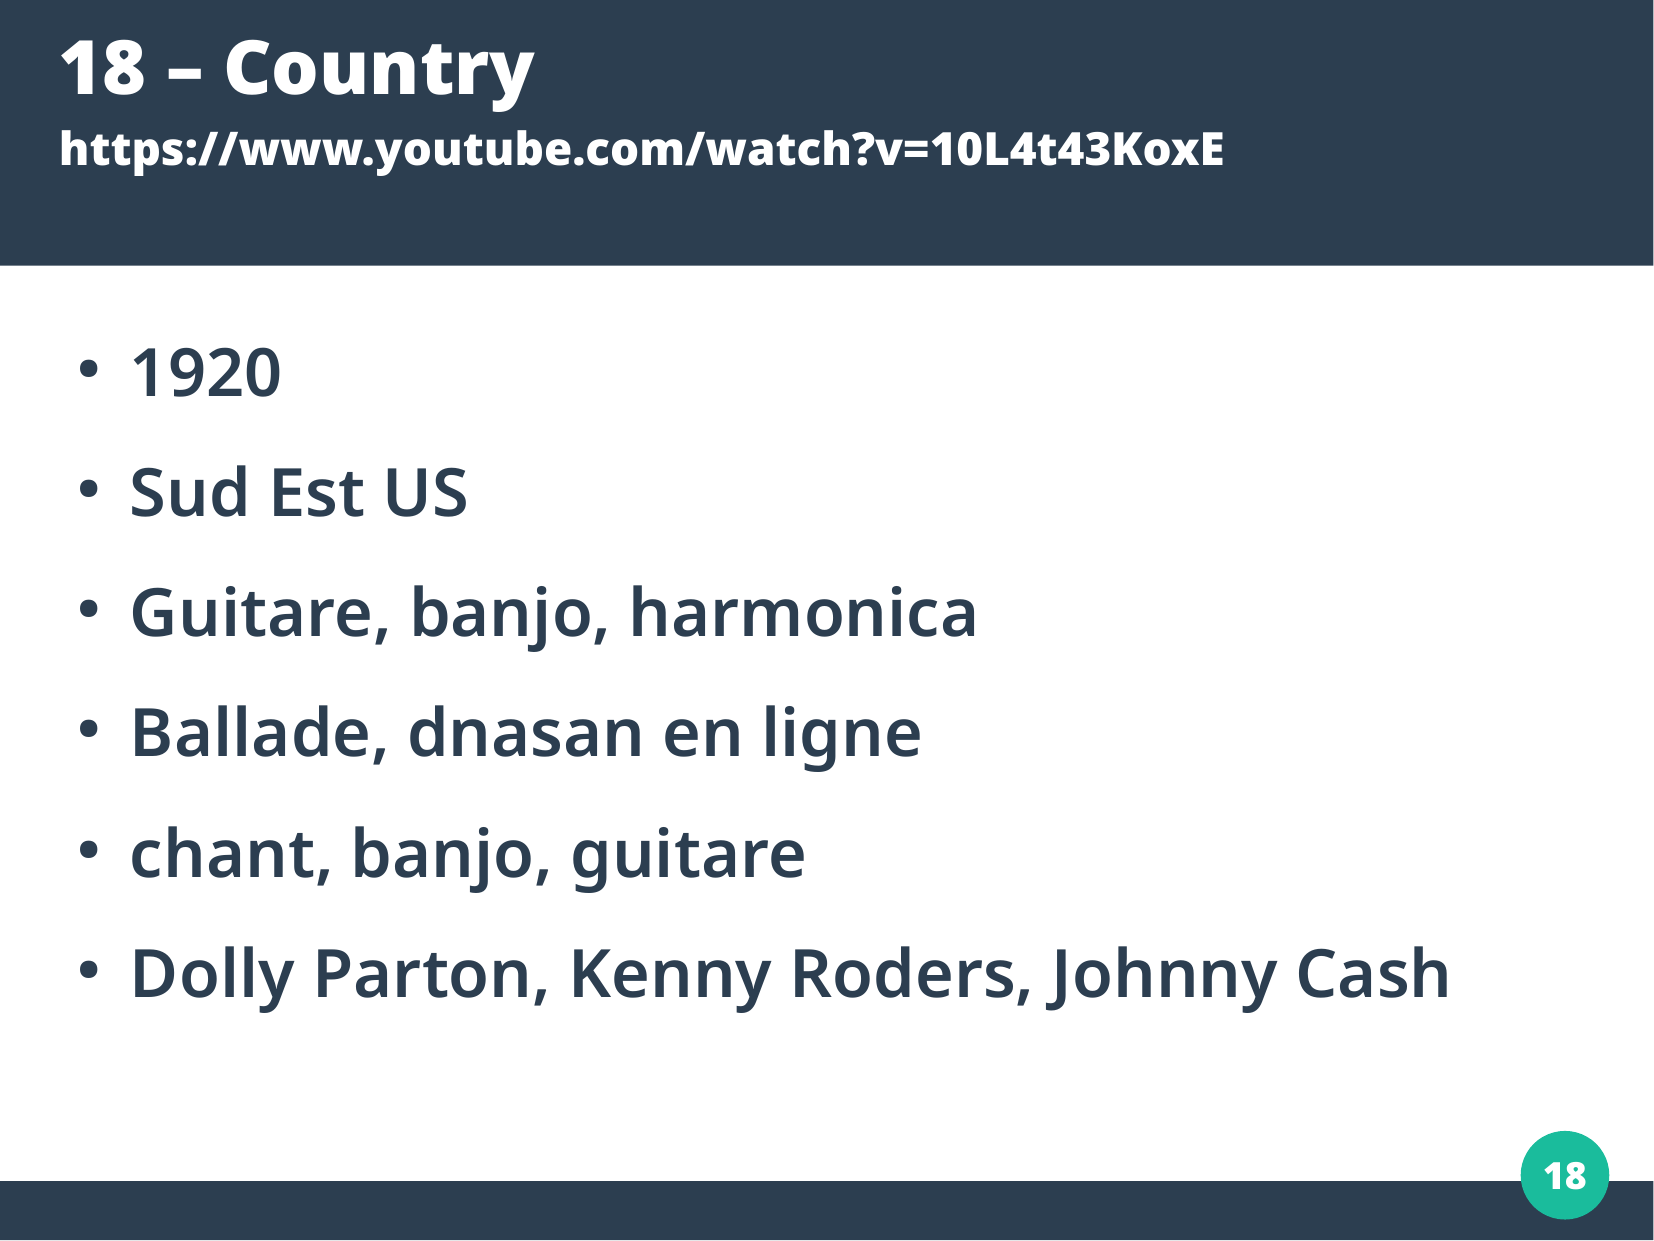

# 18 – Country https://www.youtube.com/watch?v=10L4t43KoxE
1920
Sud Est US
Guitare, banjo, harmonica
Ballade, dnasan en ligne
chant, banjo, guitare
Dolly Parton, Kenny Roders, Johnny Cash
18